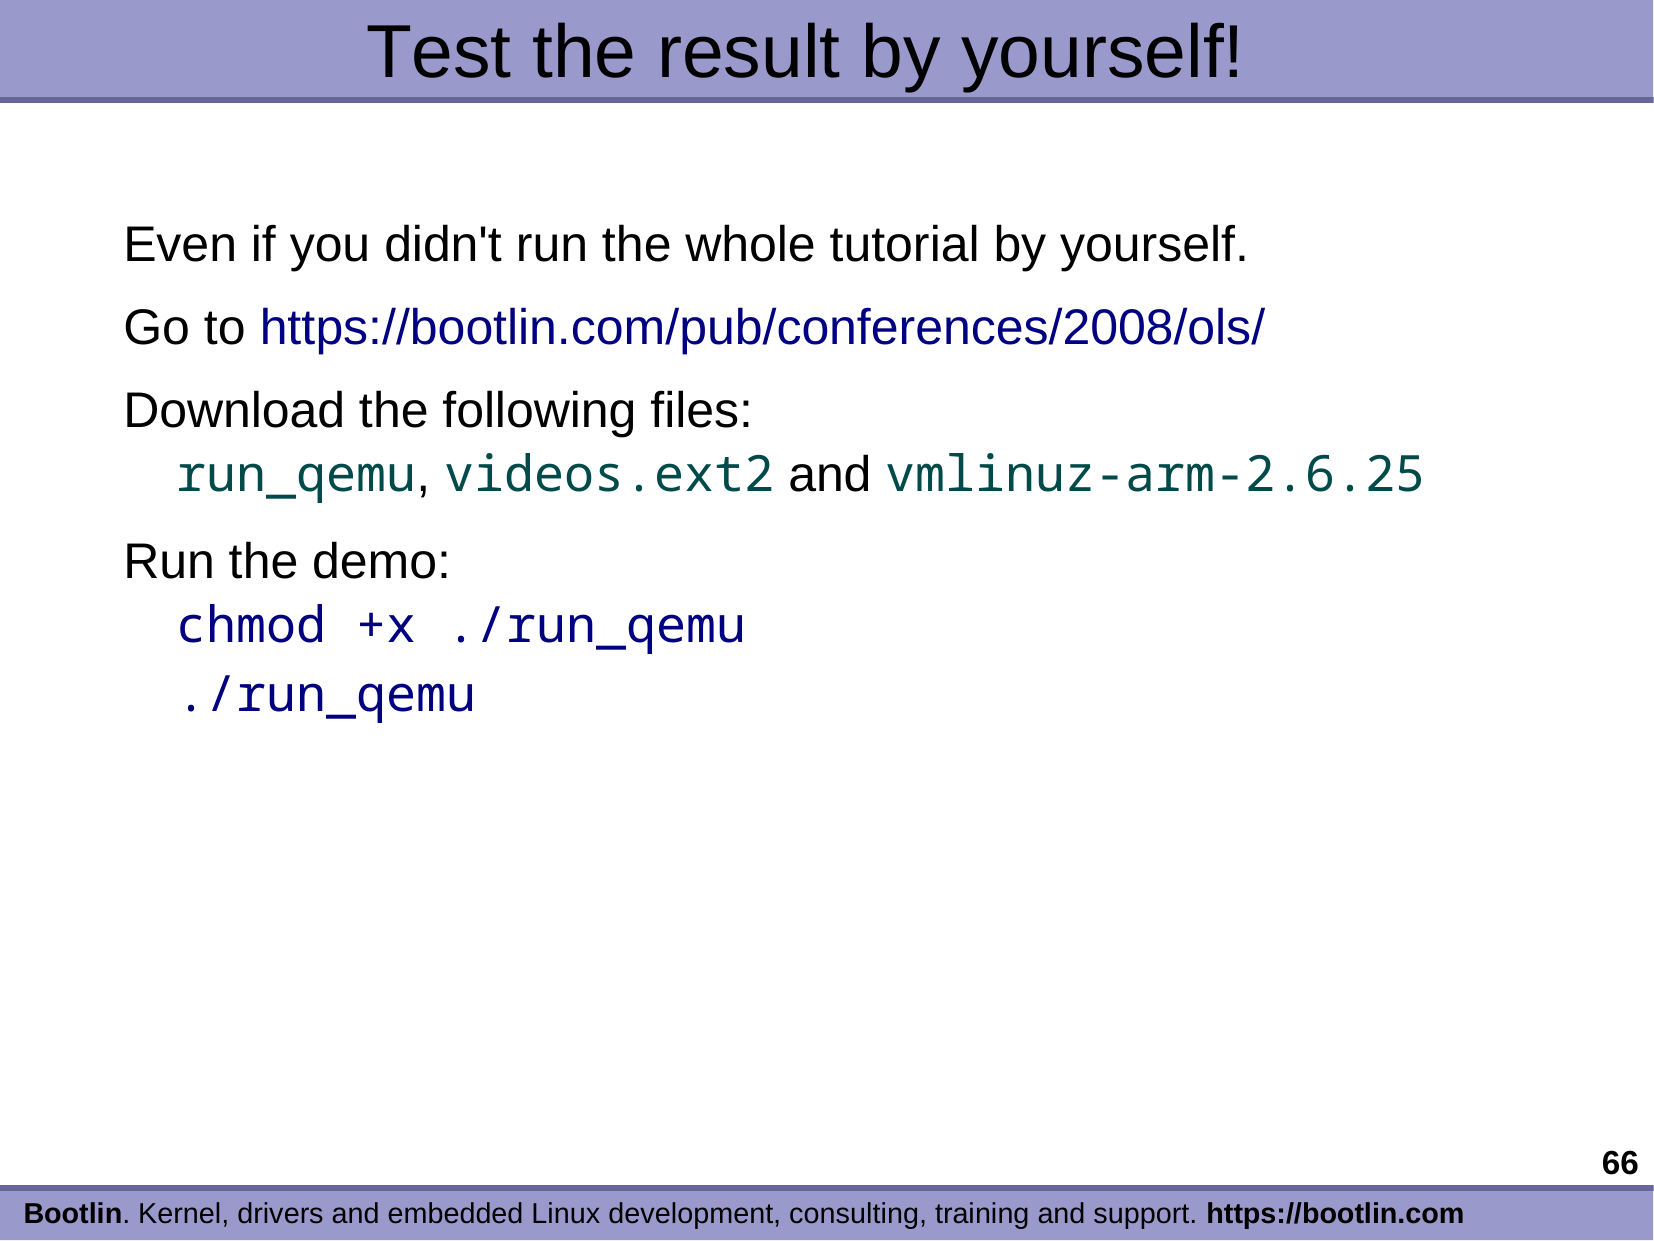

# Test the result by yourself!
Even if you didn't run the whole tutorial by yourself.
Go to https://bootlin.com/pub/conferences/2008/ols/
Download the following files:
run_qemu, videos.ext2 and vmlinuz-arm-2.6.25
Run the demo:
chmod +x ./run_qemu
./run_qemu